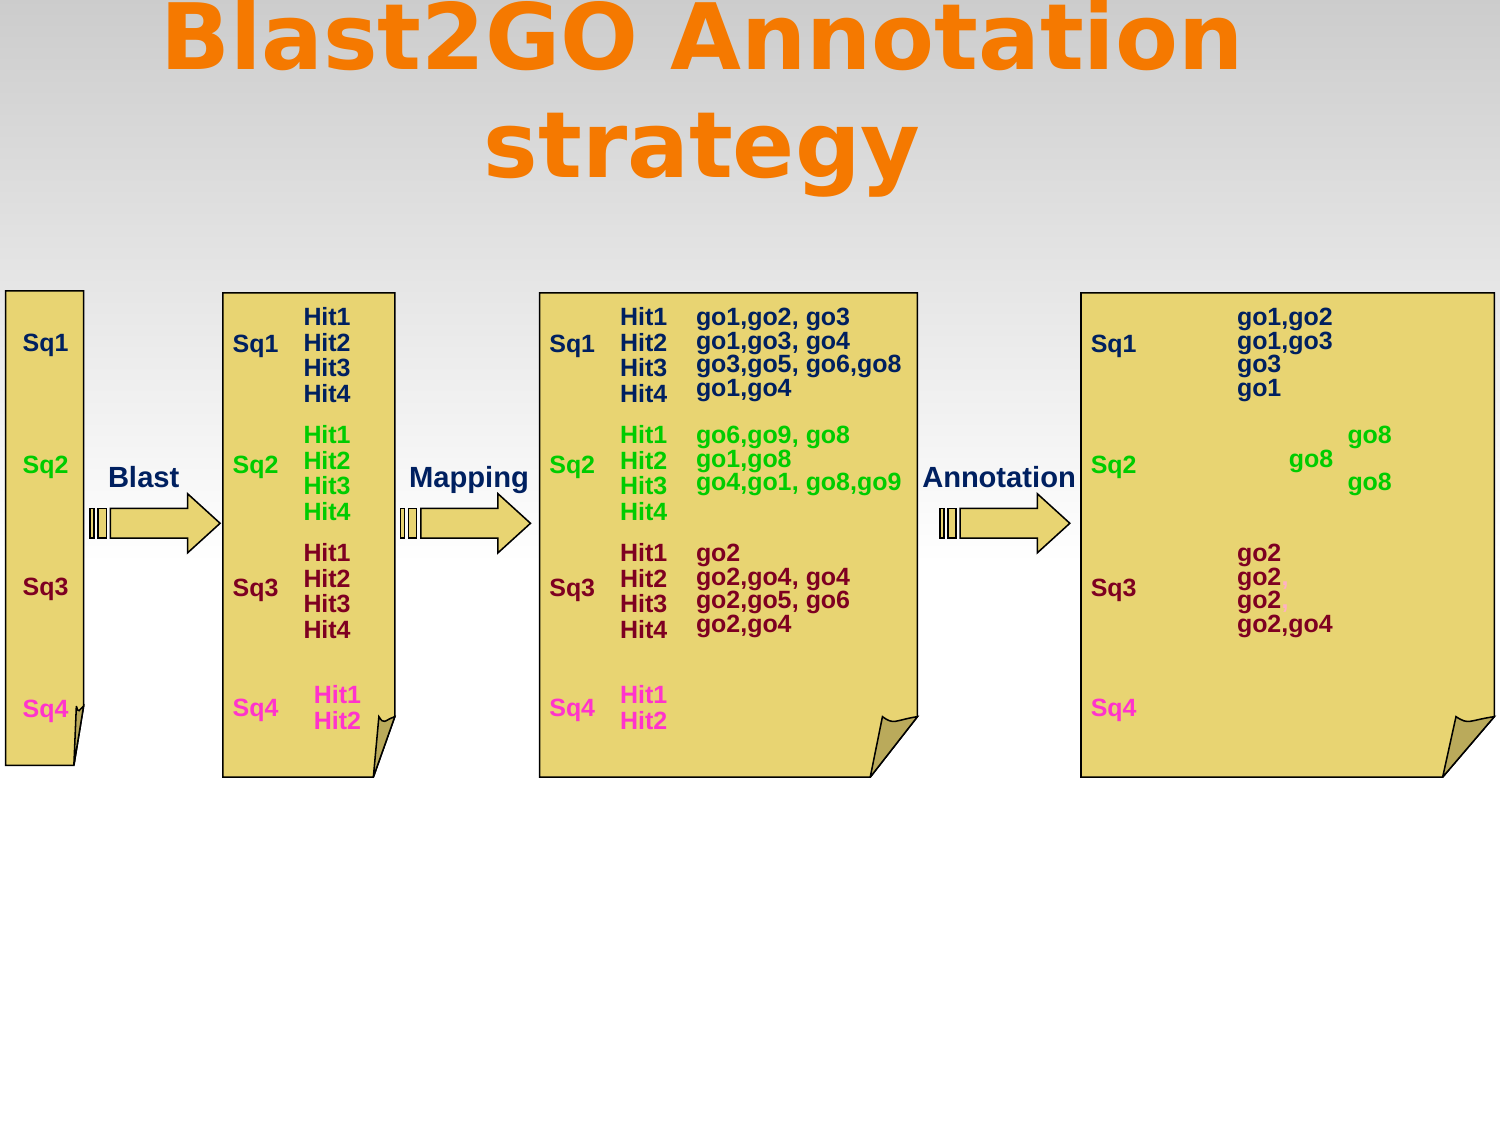

# Blast2GO Annotation strategy
Hit1
Hit2
Hit3
Hit4
Hit1
Hit2
Hit3
Hit4
go1,go2, go3
go1,go3, go4
go3,go5, go6,go8
go1,go4
go1,go2, go3
go1,go3, go4
Sq1
go3,go5, go6,go8
go1,go4
go6,go9, go8
go1,go8
go4,go1, go8,go9
Sq2
go2
go2,go4, go4
Sq3
go2,go5, go6
go2,go4
Sq4
Sq1
Sq1
Sq1
Hit1
Hit2
Hit3
Hit4
Hit1
Hit2
Hit3
Hit4
go6,go9, go8
go1,go8
go4,go1, go8,go9
Sq2
Sq2
Sq2
Blast
Mapping
Annotation
Hit1
Hit2
Hit3
Hit4
Hit1
Hit2
Hit3
Hit4
go2
go2,go4, go4
go2,go5, go6
go2,go4
Sq3
Sq3
Sq3
Hit1
Hit2
Hit1
Hit2
Sq4
Sq4
Sq4